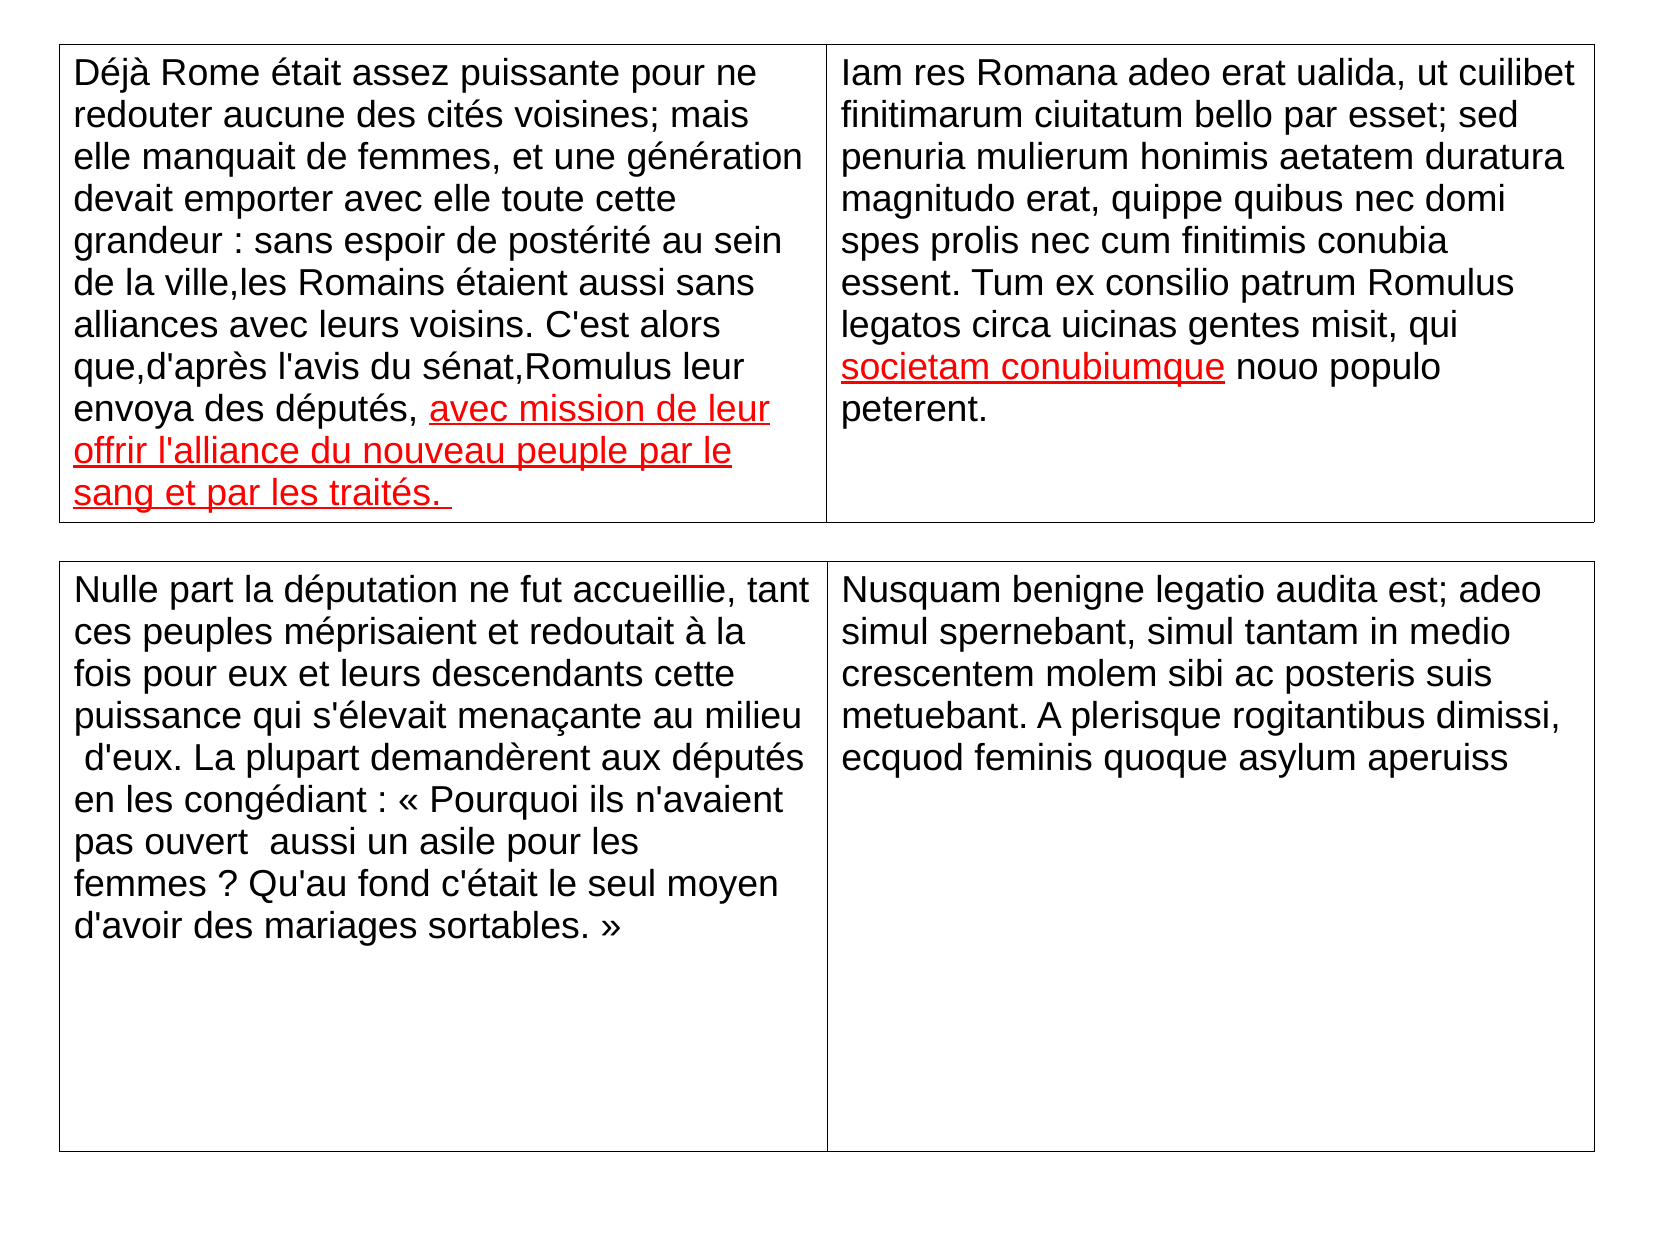

| Déjà Rome était assez puissante pour ne redouter aucune des cités voisines; mais elle manquait de femmes, et une génération devait emporter avec elle toute cette grandeur : sans espoir de postérité au sein de la ville,les Romains étaient aussi sans alliances avec leurs voisins. C'est alors que,d'après l'avis du sénat,Romulus leur envoya des députés, avec mission de leur offrir l'alliance du nouveau peuple par le sang et par les traités. | Iam res Romana adeo erat ualida, ut cuilibet finitimarum ciuitatum bello par esset; sed penuria mulierum honimis aetatem duratura magnitudo erat, quippe quibus nec domi spes prolis nec cum finitimis conubia essent. Tum ex consilio patrum Romulus legatos circa uicinas gentes misit, qui societam conubiumque nouo populo peterent. |
| --- | --- |
| Nulle part la députation ne fut accueillie, tant ces peuples méprisaient et redoutait à la fois pour eux et leurs descendants cette puissance qui s'élevait menaçante au milieu d'eux. La plupart demandèrent aux députés en les congédiant : « Pourquoi ils n'avaient pas ouvert aussi un asile pour les femmes ? Qu'au fond c'était le seul moyen d'avoir des mariages sortables. » | Nusquam benigne legatio audita est; adeo simul spernebant, simul tantam in medio crescentem molem sibi ac posteris suis metuebant. A plerisque rogitantibus dimissi, ecquod feminis quoque asylum aperuiss |
| --- | --- |